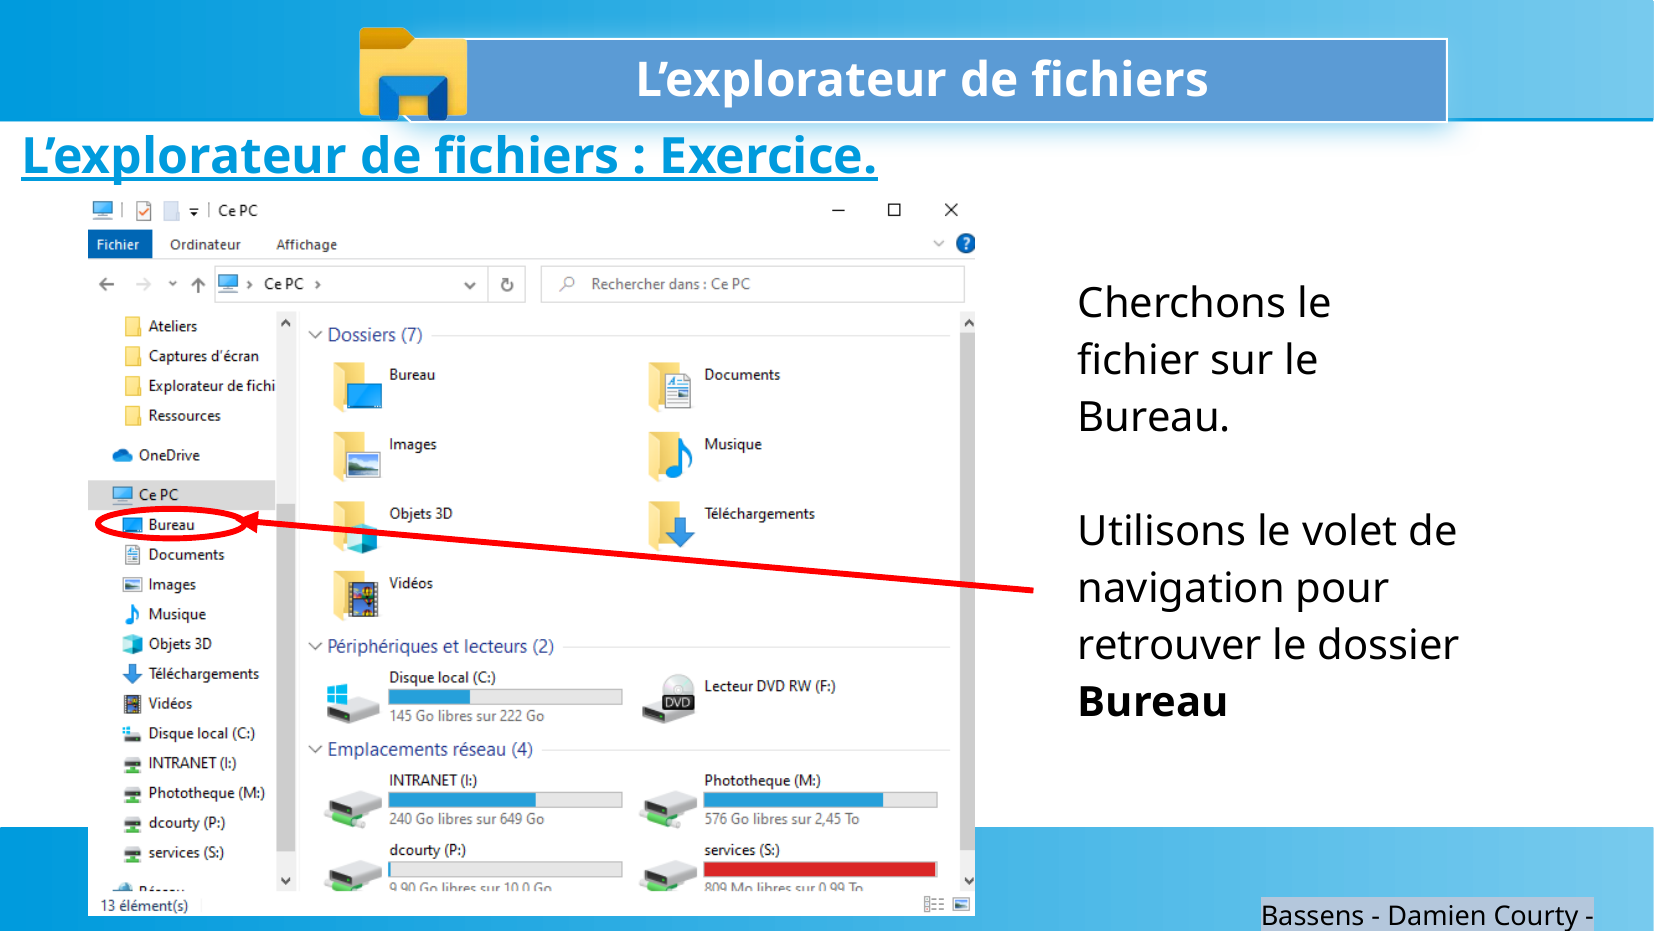

L’explorateur de fichiers
L’explorateur de fichiers : Exercice.
Cherchons le fichier sur le Bureau.
Utilisons le volet de navigation pour retrouver le dossier Bureau
Bassens - Damien Courty - 2024